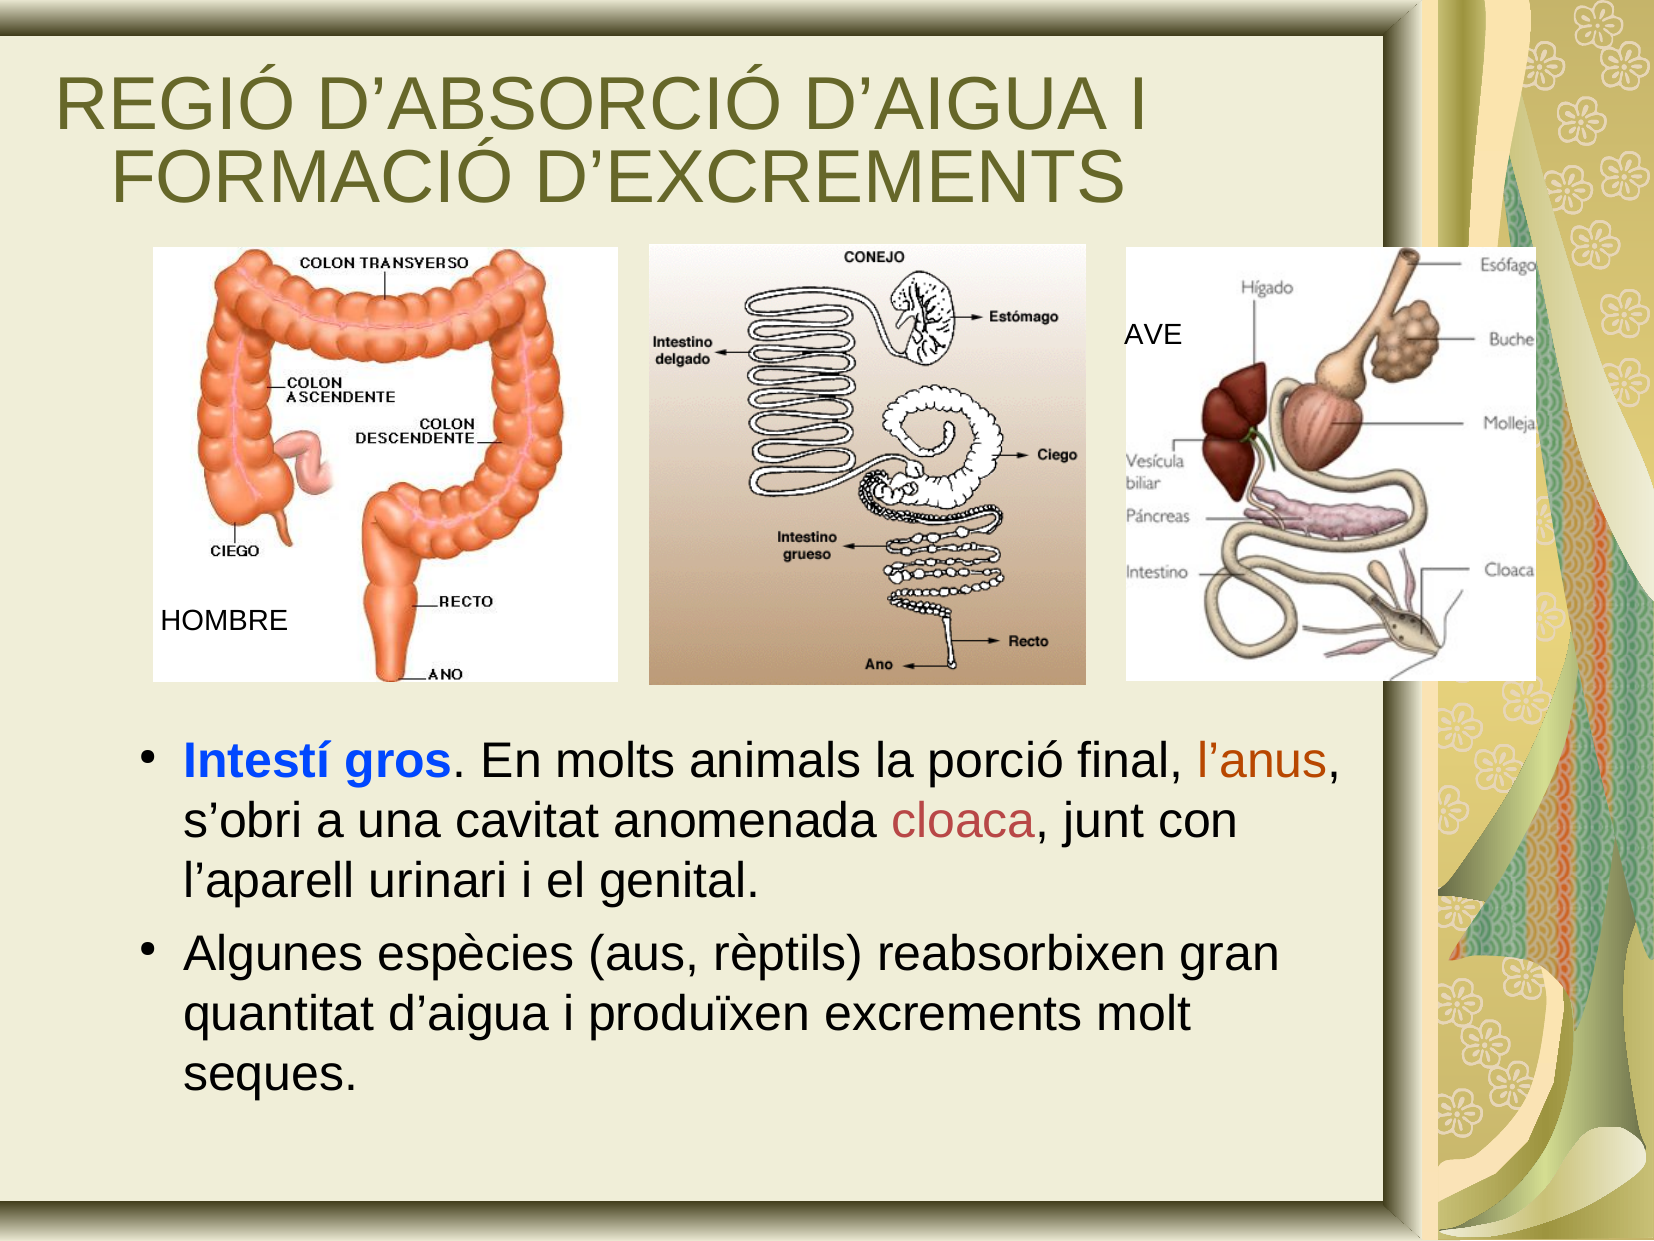

REGIÓ D’ABSORCIÓ D’AIGUA I FORMACIÓ D’EXCREMENTS
AVE
HOMBRE
Intestí gros. En molts animals la porció final, l’anus, s’obri a una cavitat anomenada cloaca, junt con l’aparell urinari i el genital.
Algunes espècies (aus, rèptils) reabsorbixen gran quantitat d’aigua i produïxen excrements molt seques.